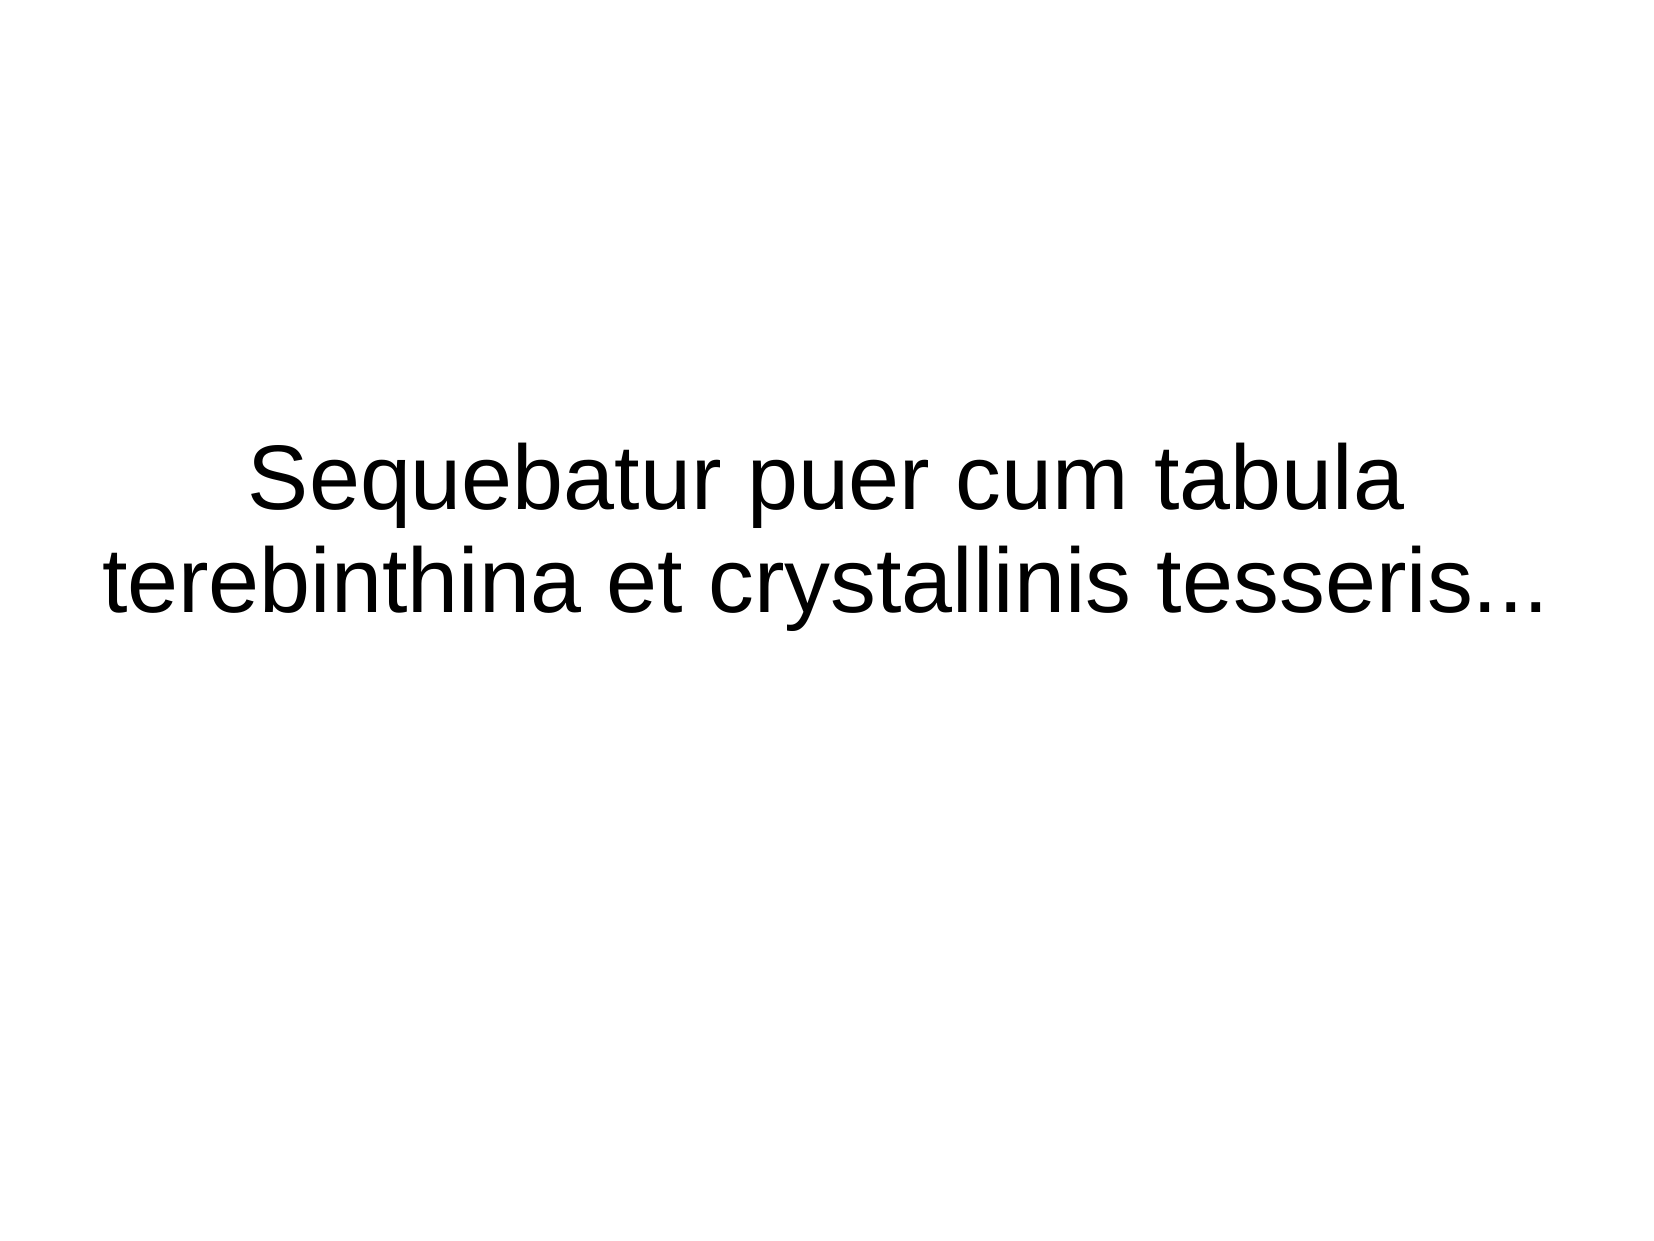

# Sequebatur puer cum tabula terebinthina et crystallinis tesseris...